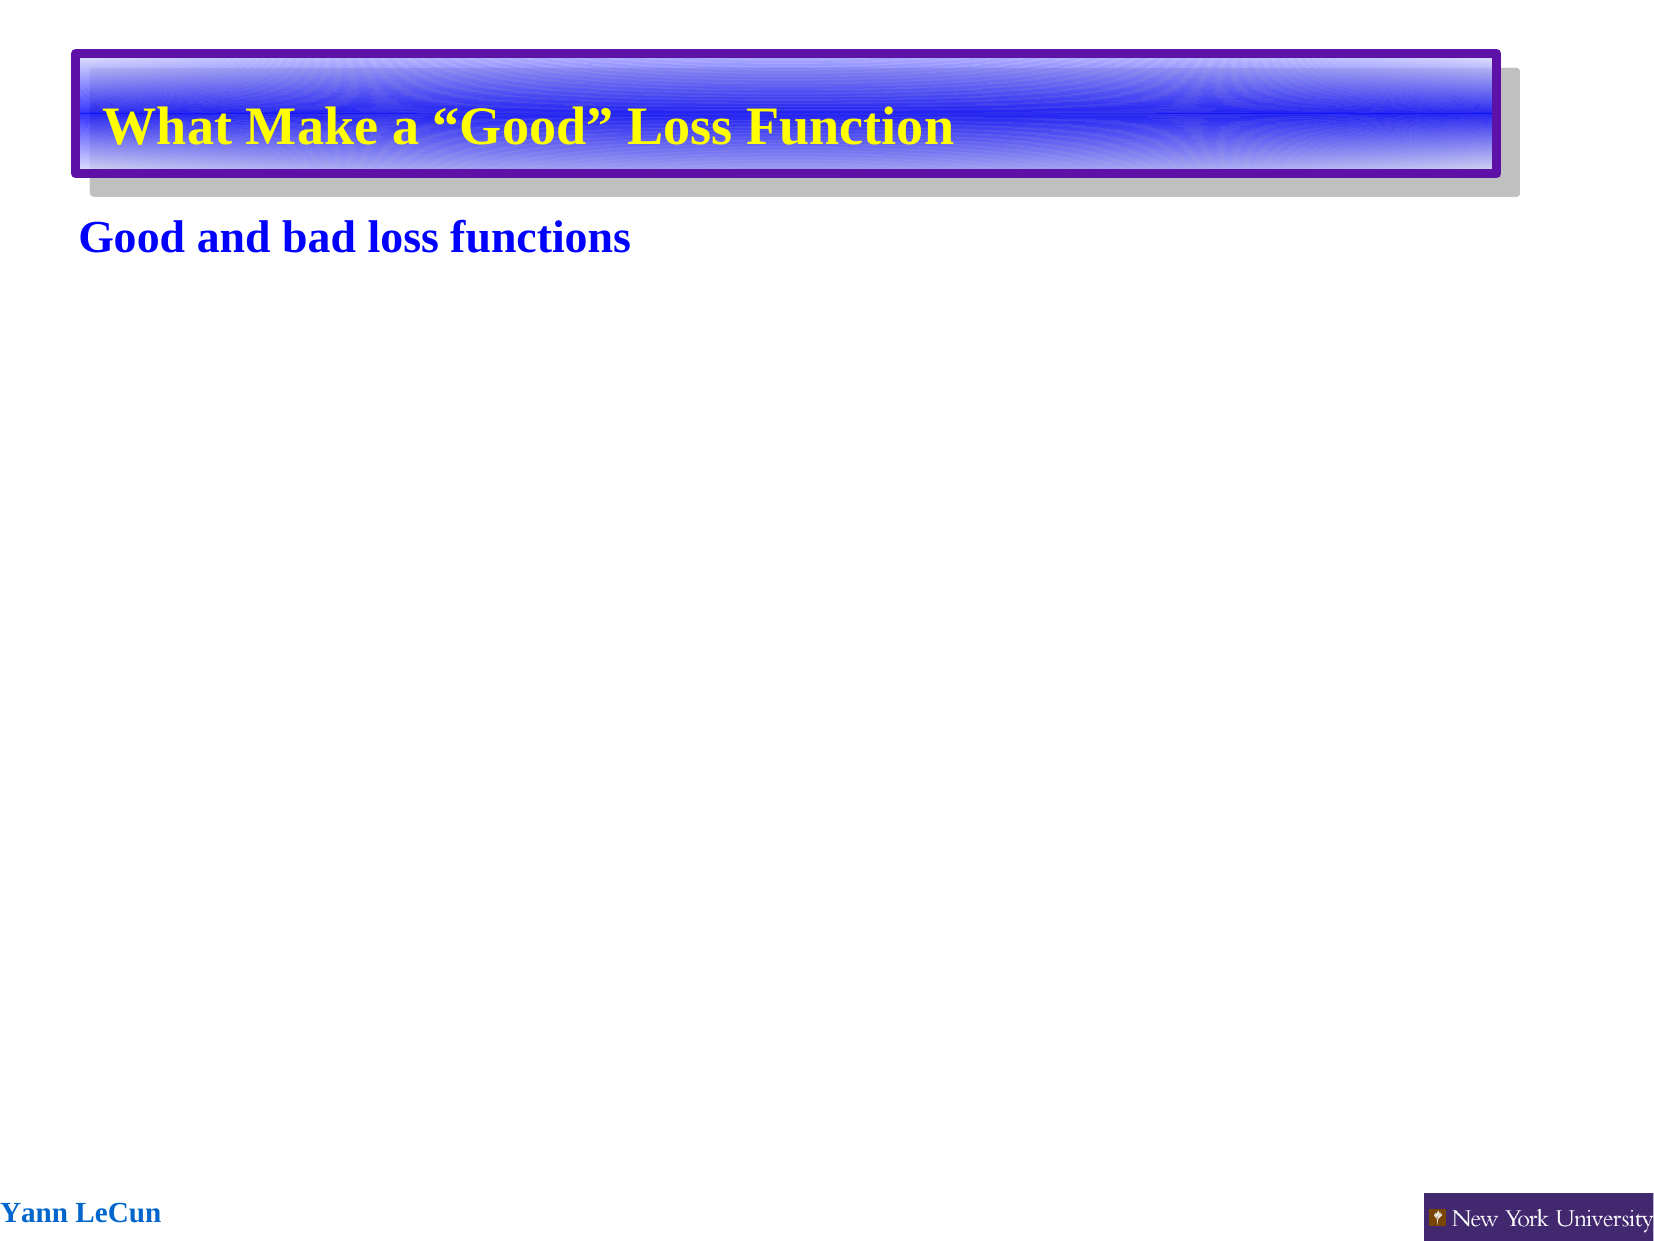

# What Make a “Good” Loss Function
Good and bad loss functions